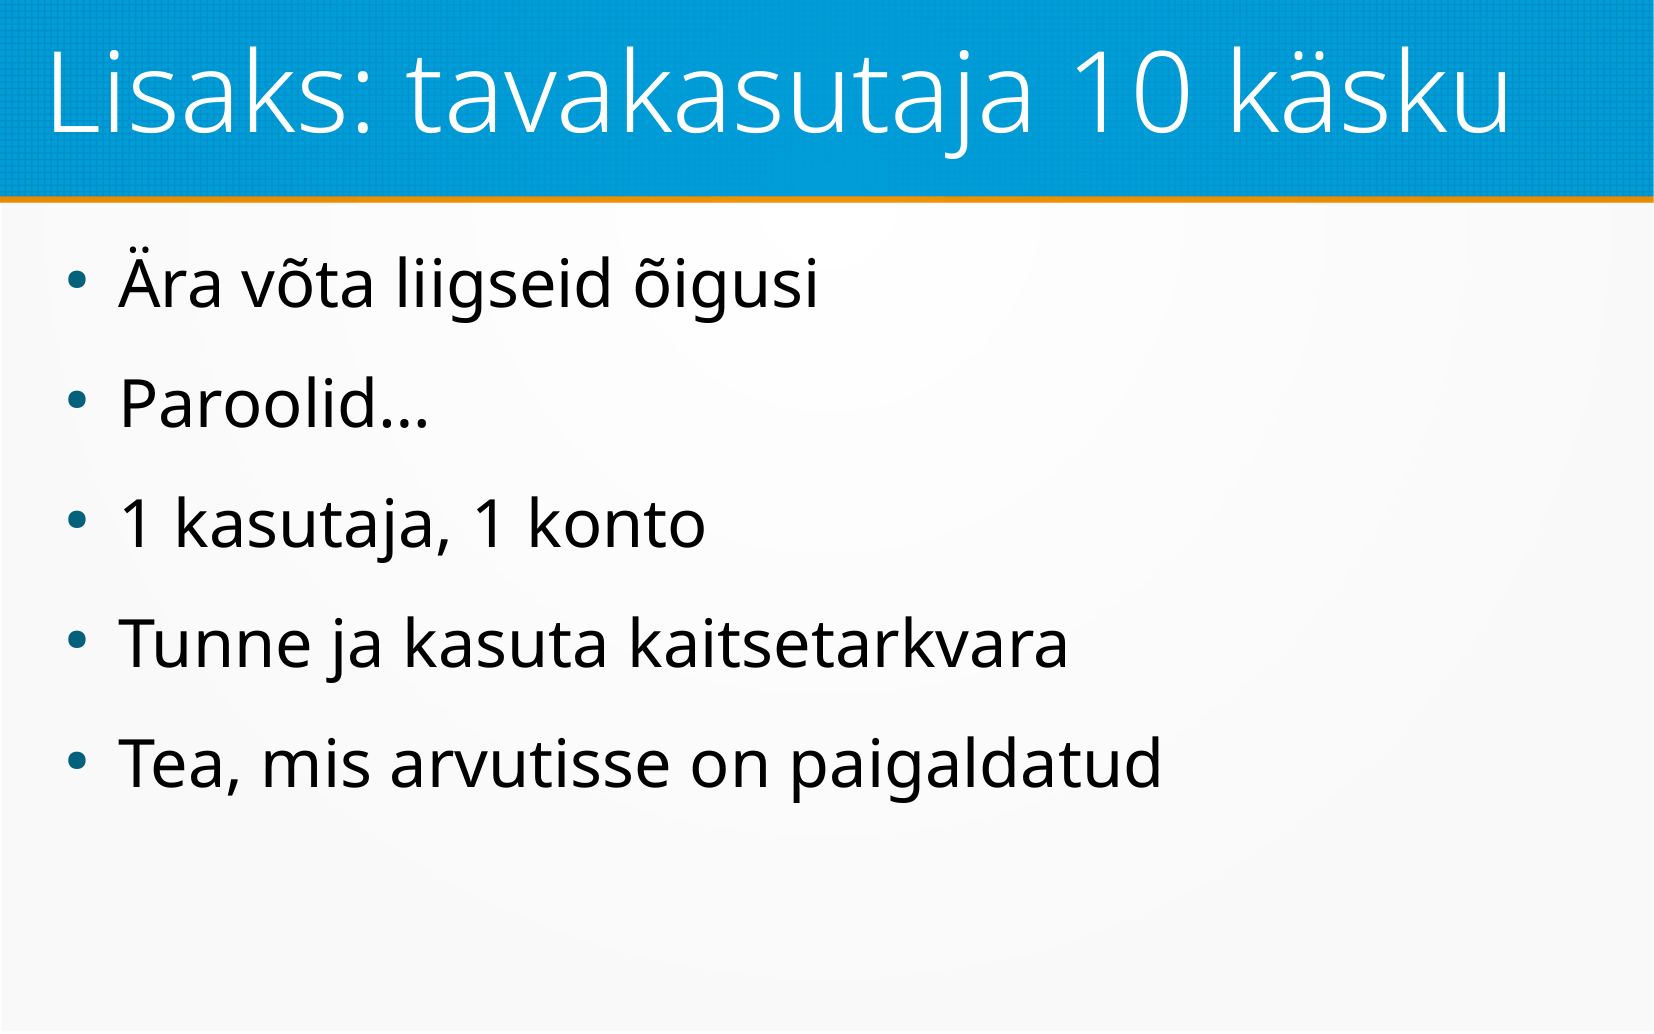

# Lisaks: tavakasutaja 10 käsku
Ära võta liigseid õigusi
Paroolid…
1 kasutaja, 1 konto
Tunne ja kasuta kaitsetarkvara
Tea, mis arvutisse on paigaldatud